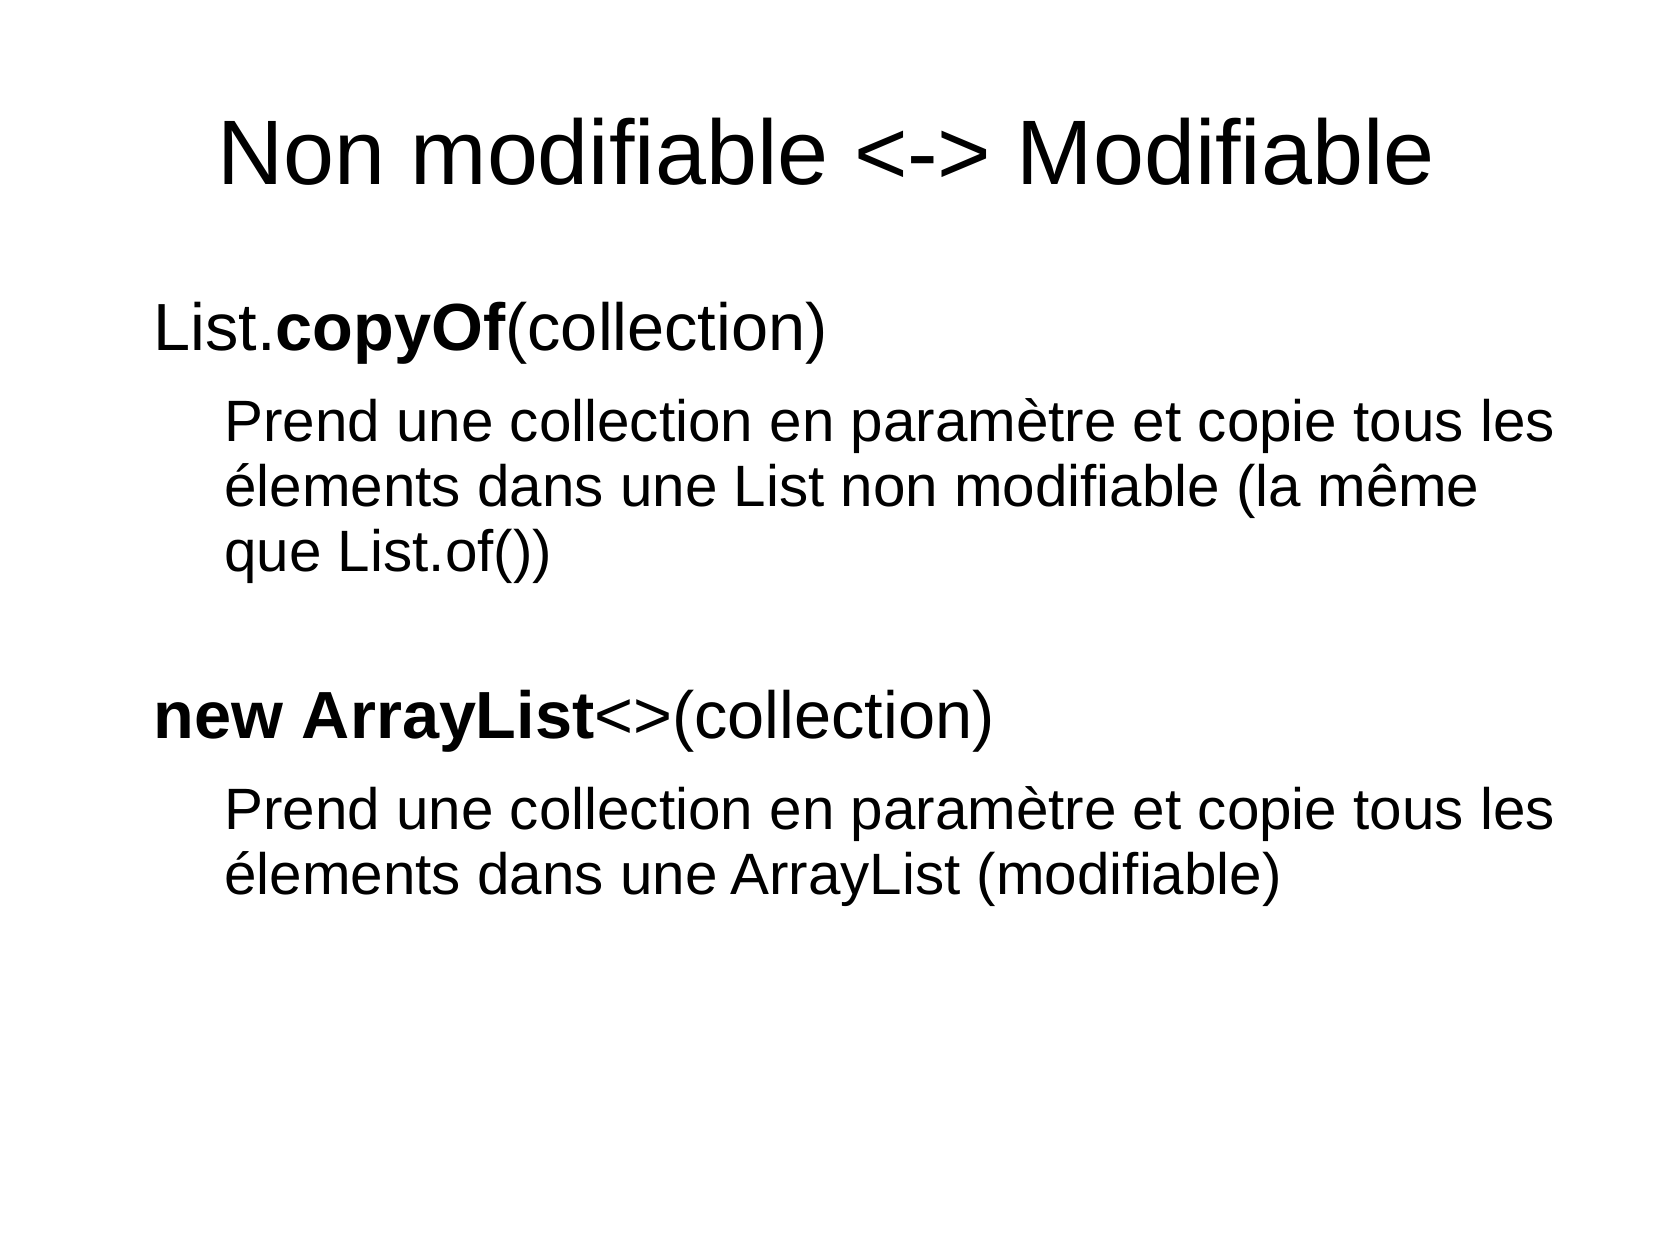

# Non modifiable <-> Modifiable
List.copyOf(collection)
Prend une collection en paramètre et copie tous les élements dans une List non modifiable (la même que List.of())
new ArrayList<>(collection)
Prend une collection en paramètre et copie tous les élements dans une ArrayList (modifiable)